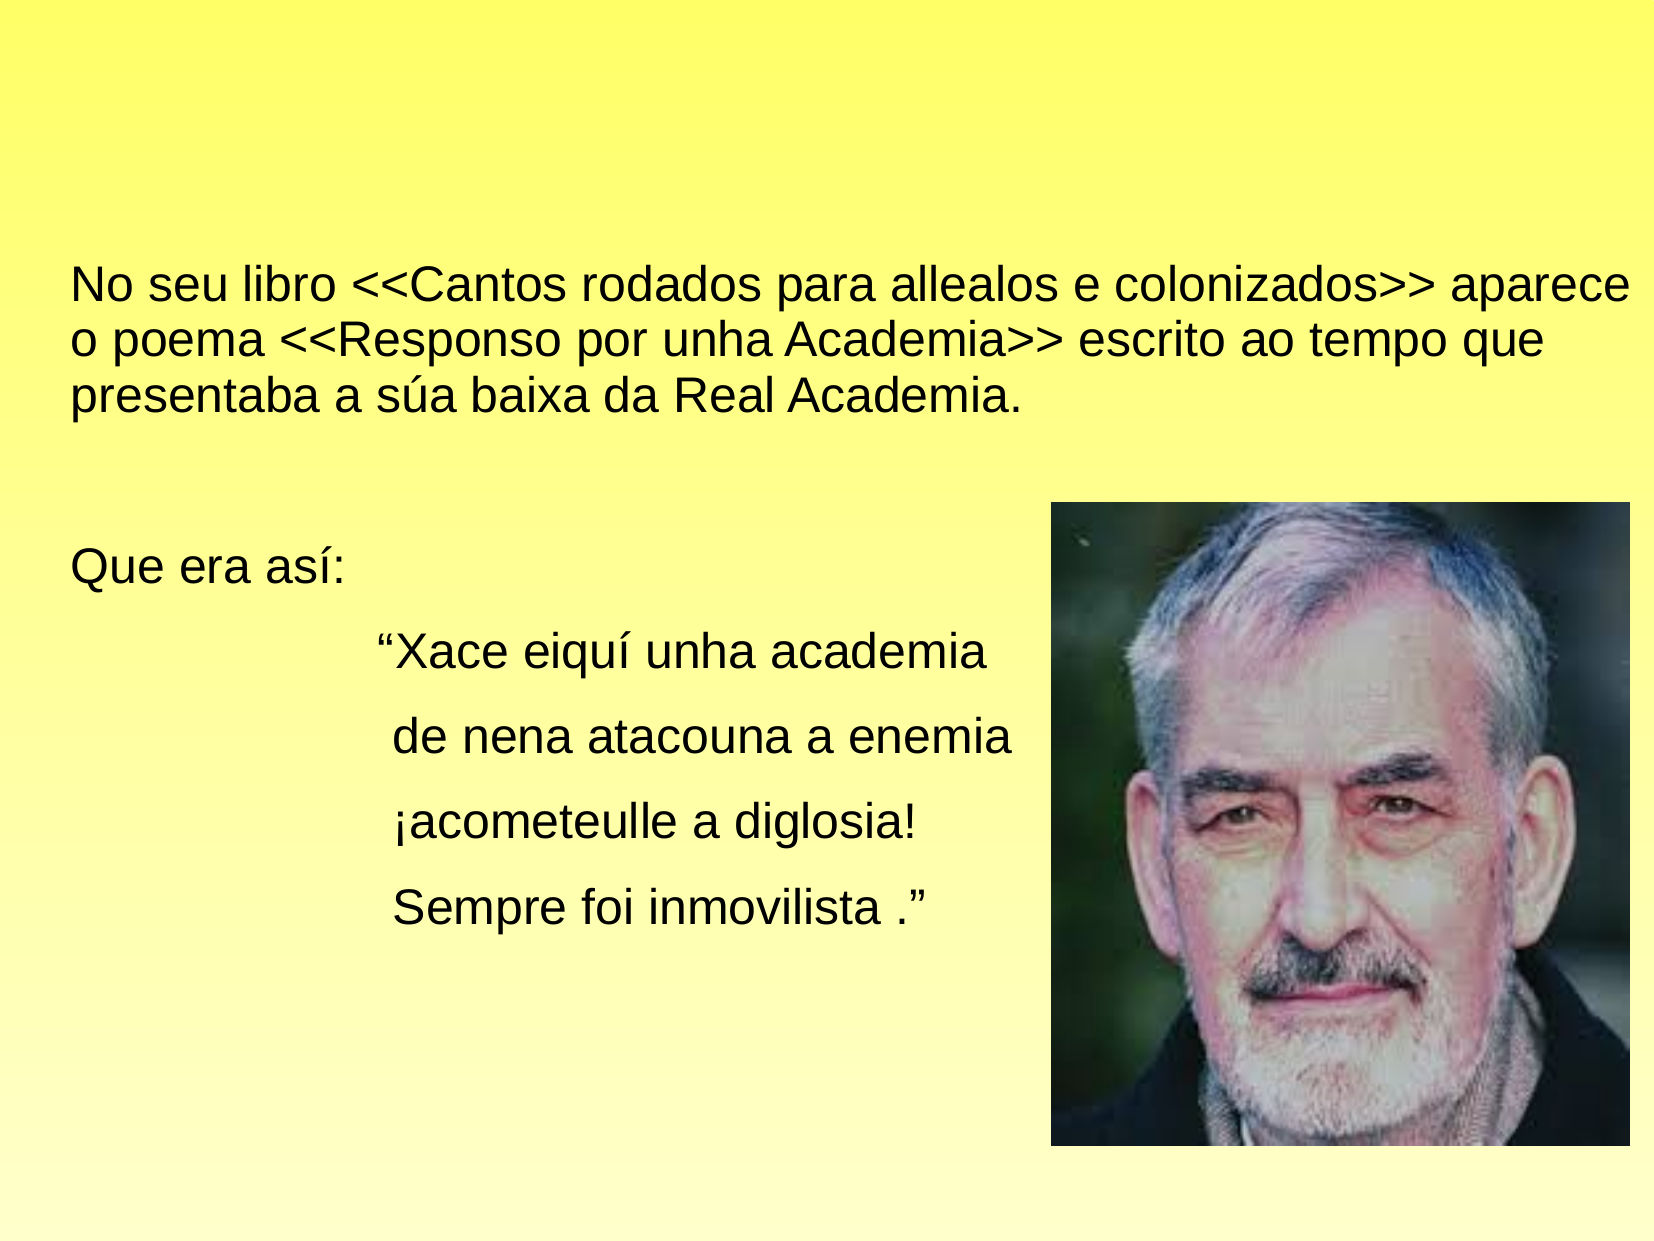

# No seu libro <<Cantos rodados para allealos e colonizados>> aparece o poema <<Responso por unha Academia>> escrito ao tempo que presentaba a súa baixa da Real Academia.
Que era así:
 “Xace eiquí unha academia
 de nena atacouna a enemia
 ¡acometeulle a diglosia!
 Sempre foi inmovilista .”